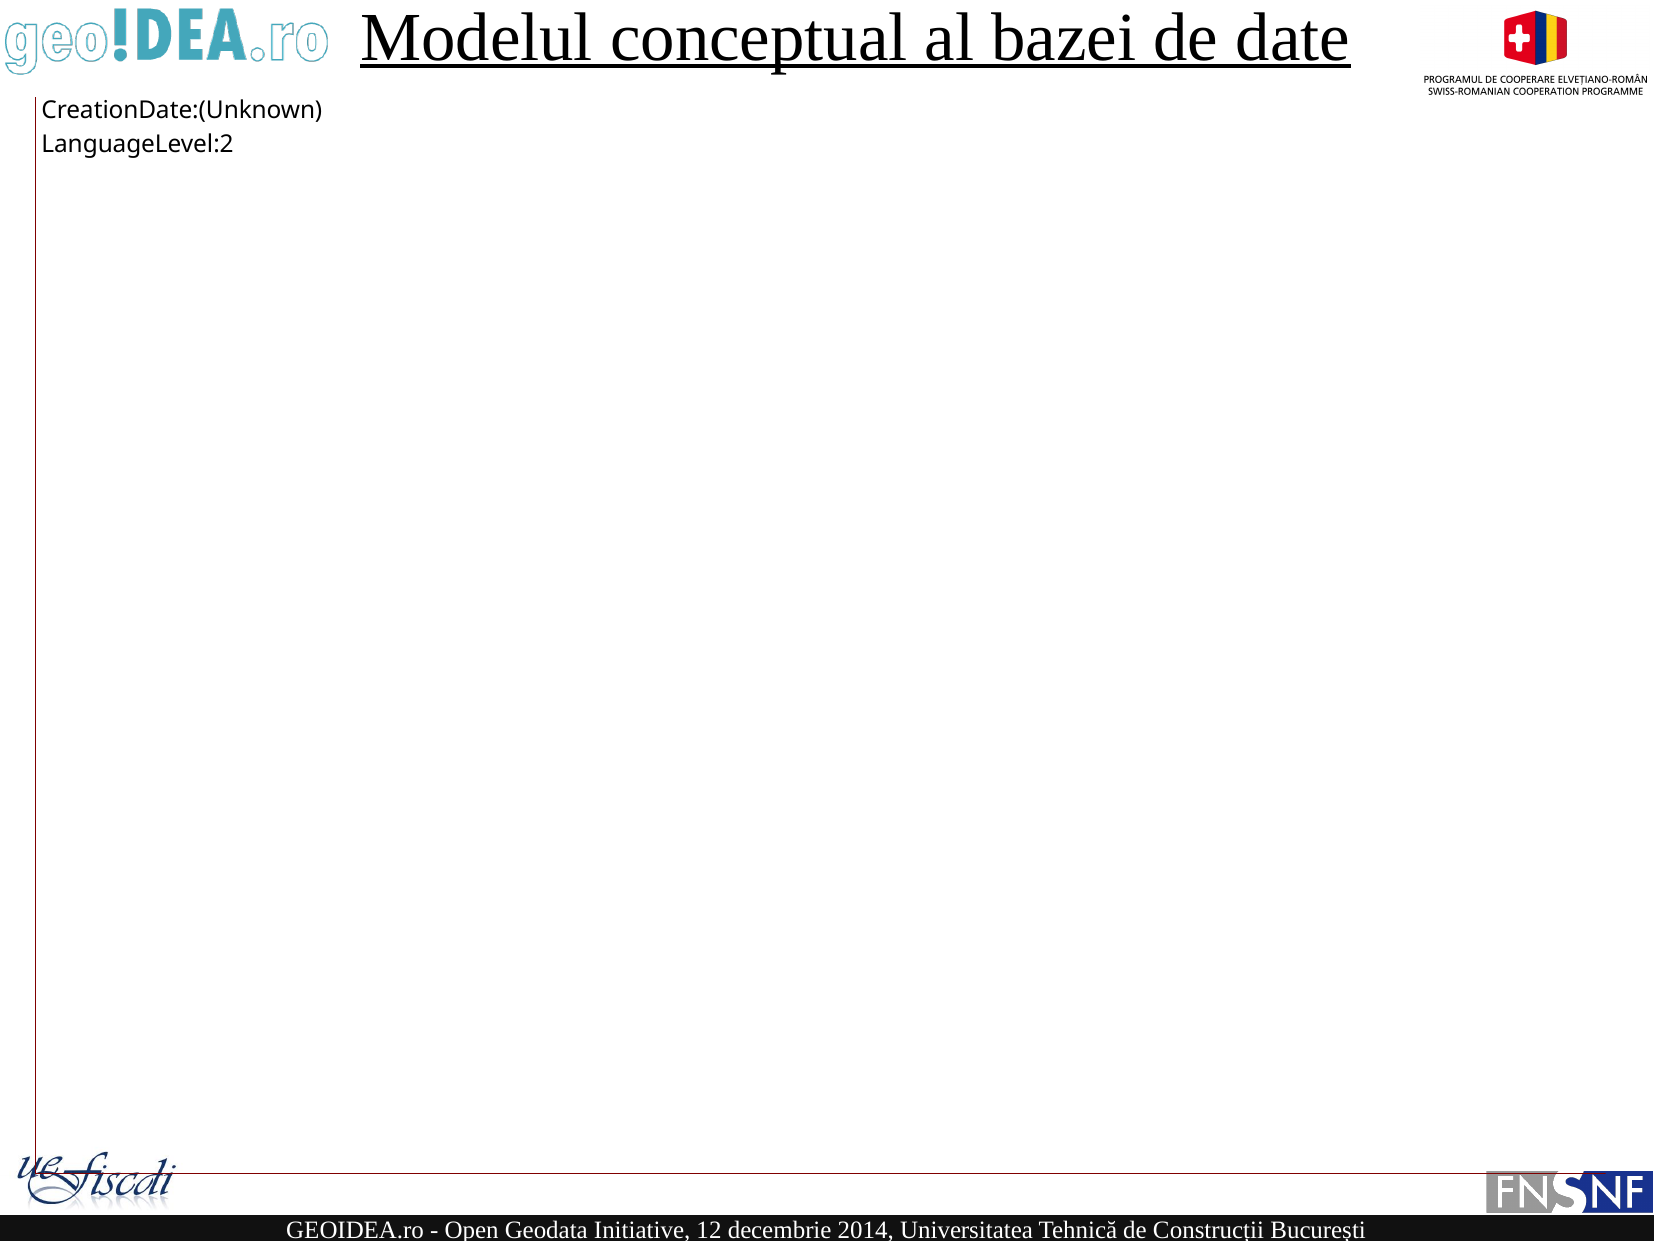

# Modelul conceptual al bazei de date